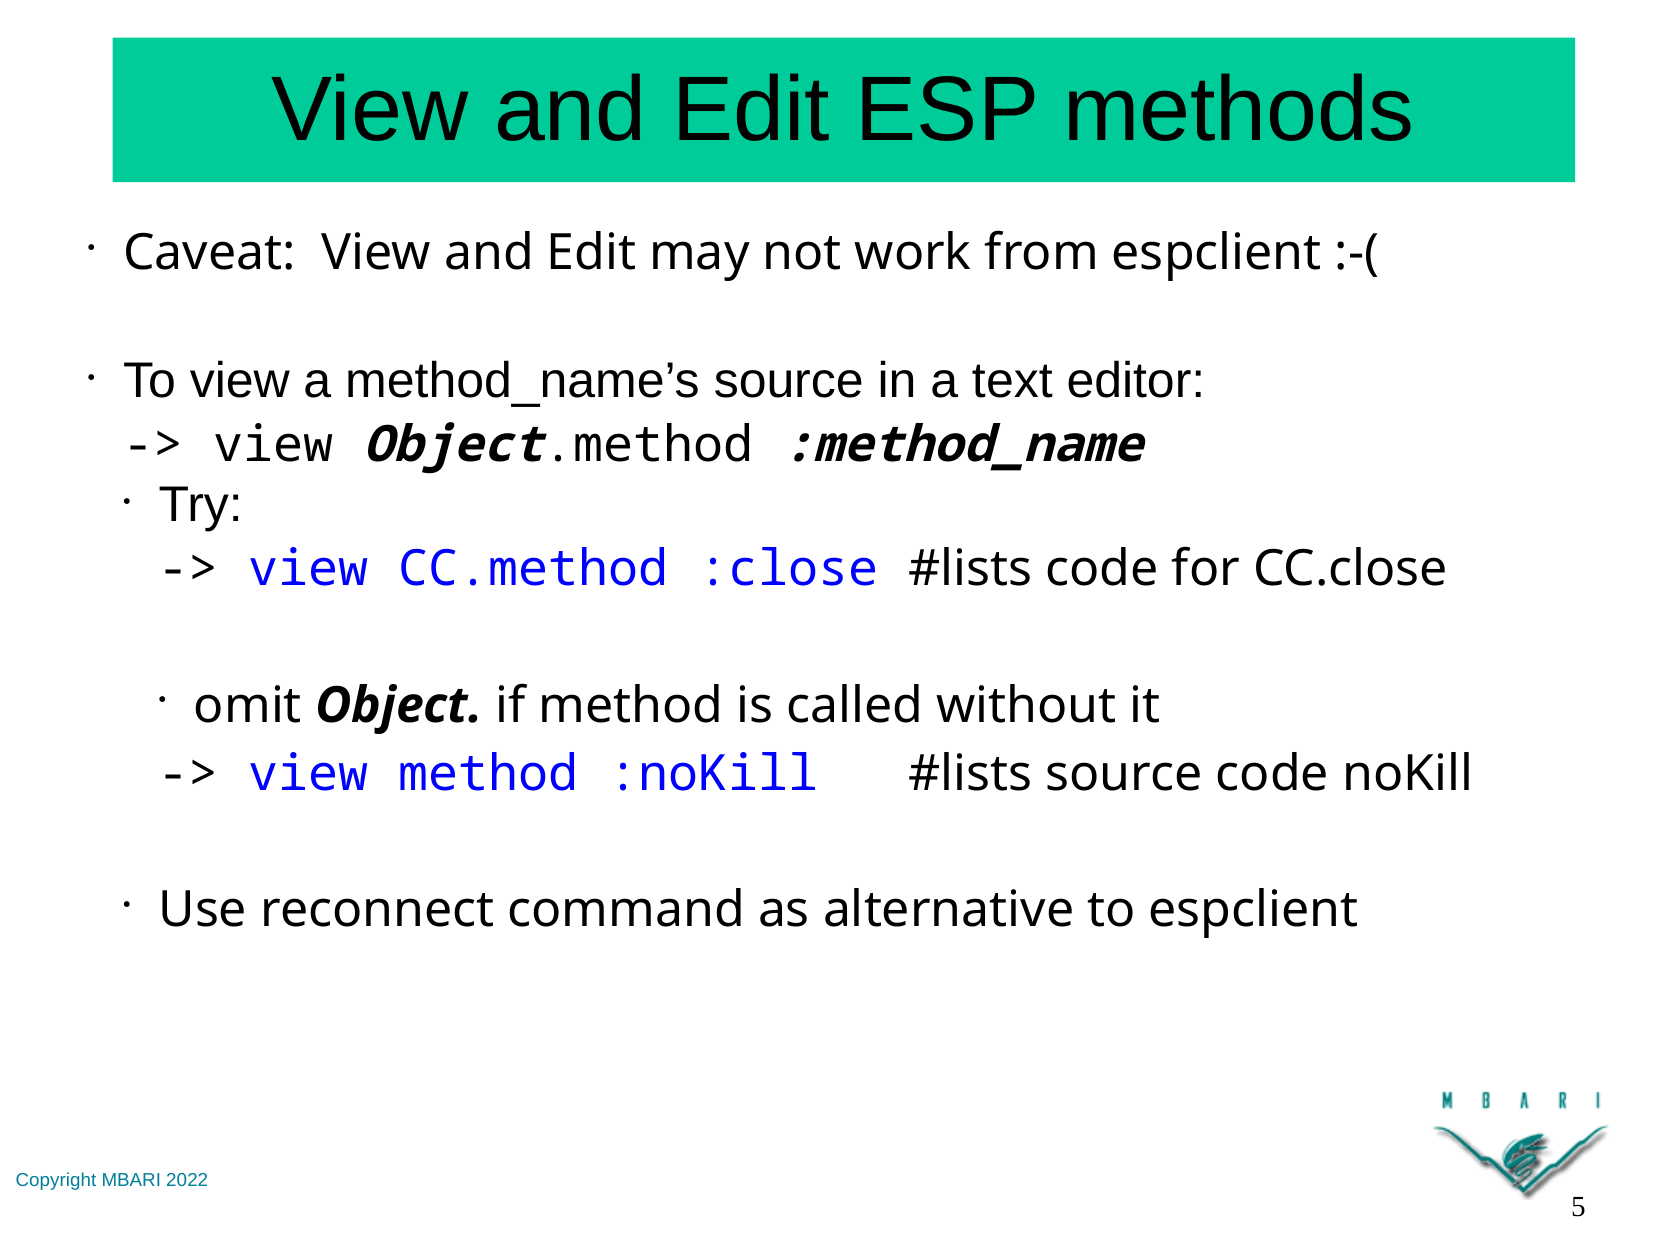

# View and Edit ESP methods
Caveat: View and Edit may not work from espclient :-(
To view a method_name’s source in a text editor:
-> view Object.method :method_name
Try:
-> view CC.method :close #lists code for CC.close
omit Object. if method is called without it
-> view method :noKill		#lists source code noKill
Use reconnect command as alternative to espclient